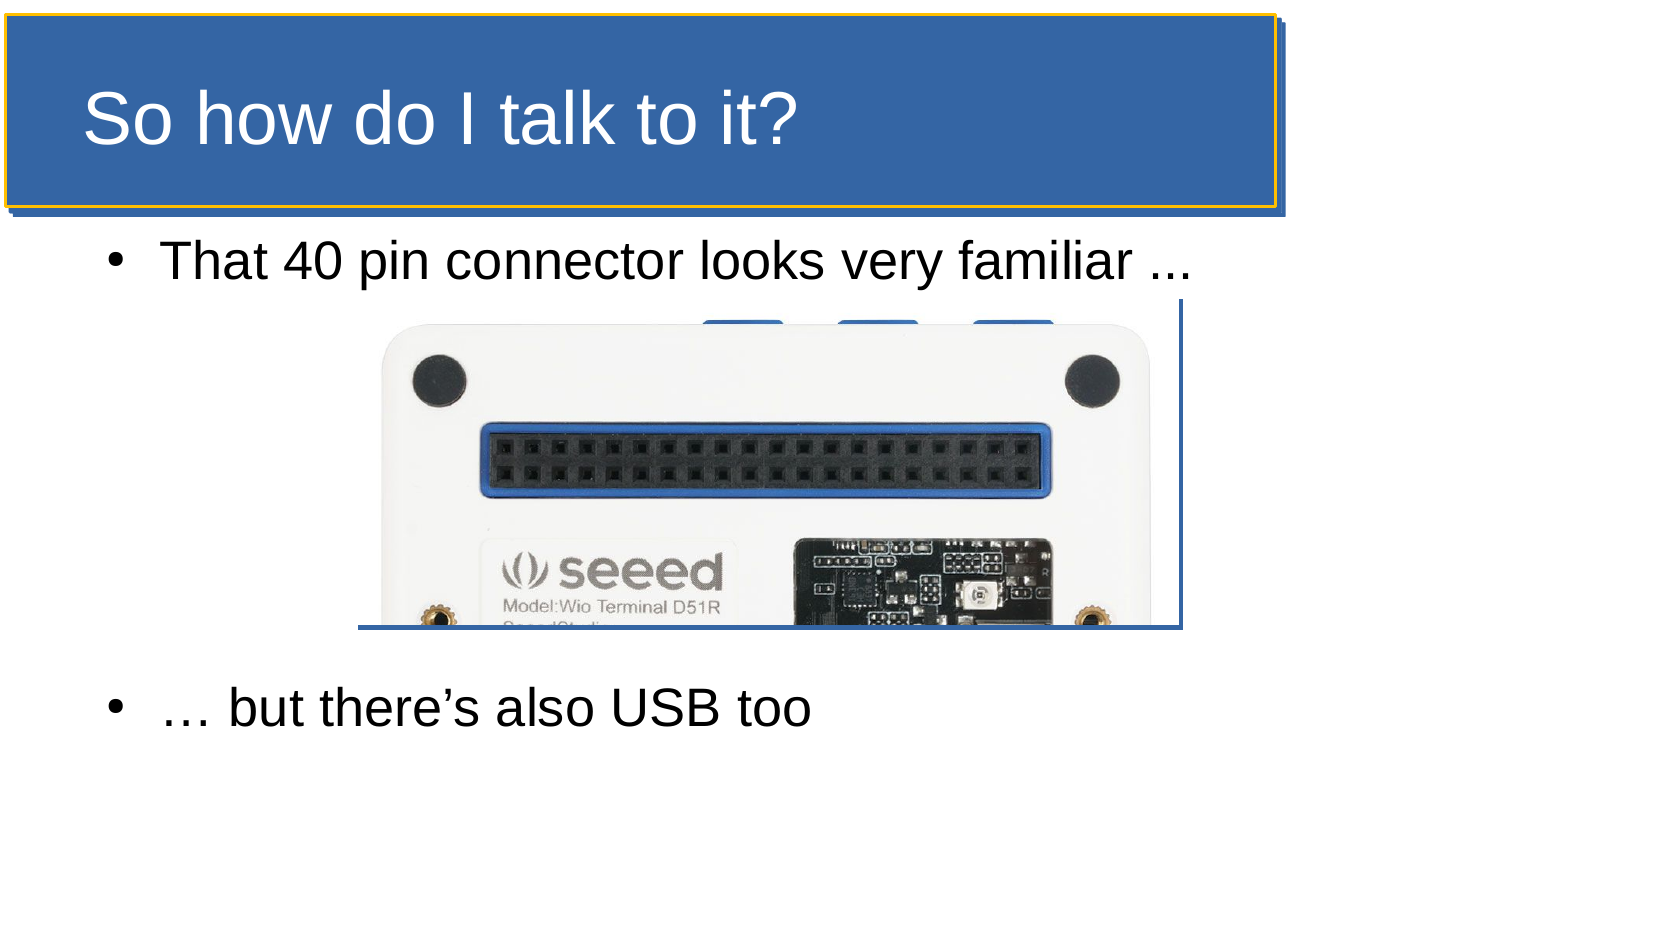

# So how do I talk to it?
That 40 pin connector looks very familiar ...
… but there’s also USB too